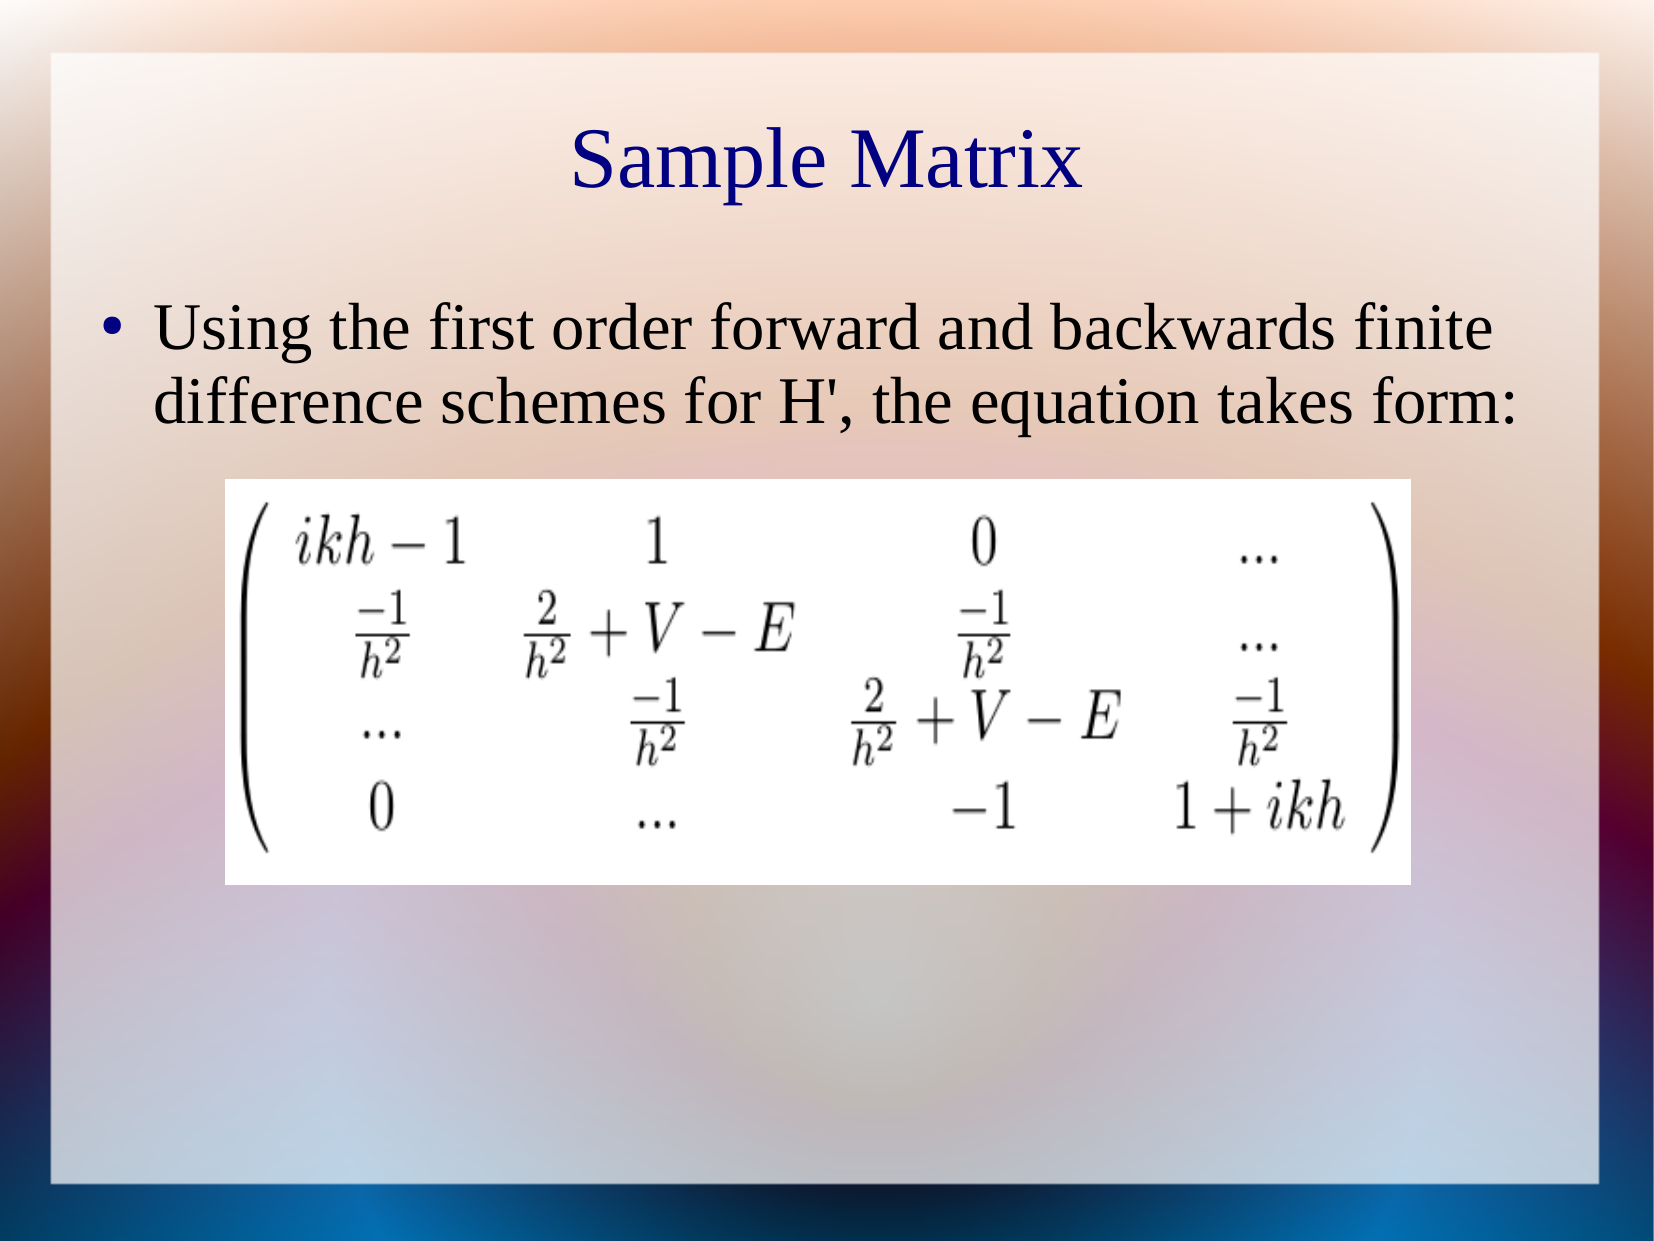

# Sample Matrix
Using the first order forward and backwards finite difference schemes for H', the equation takes form: